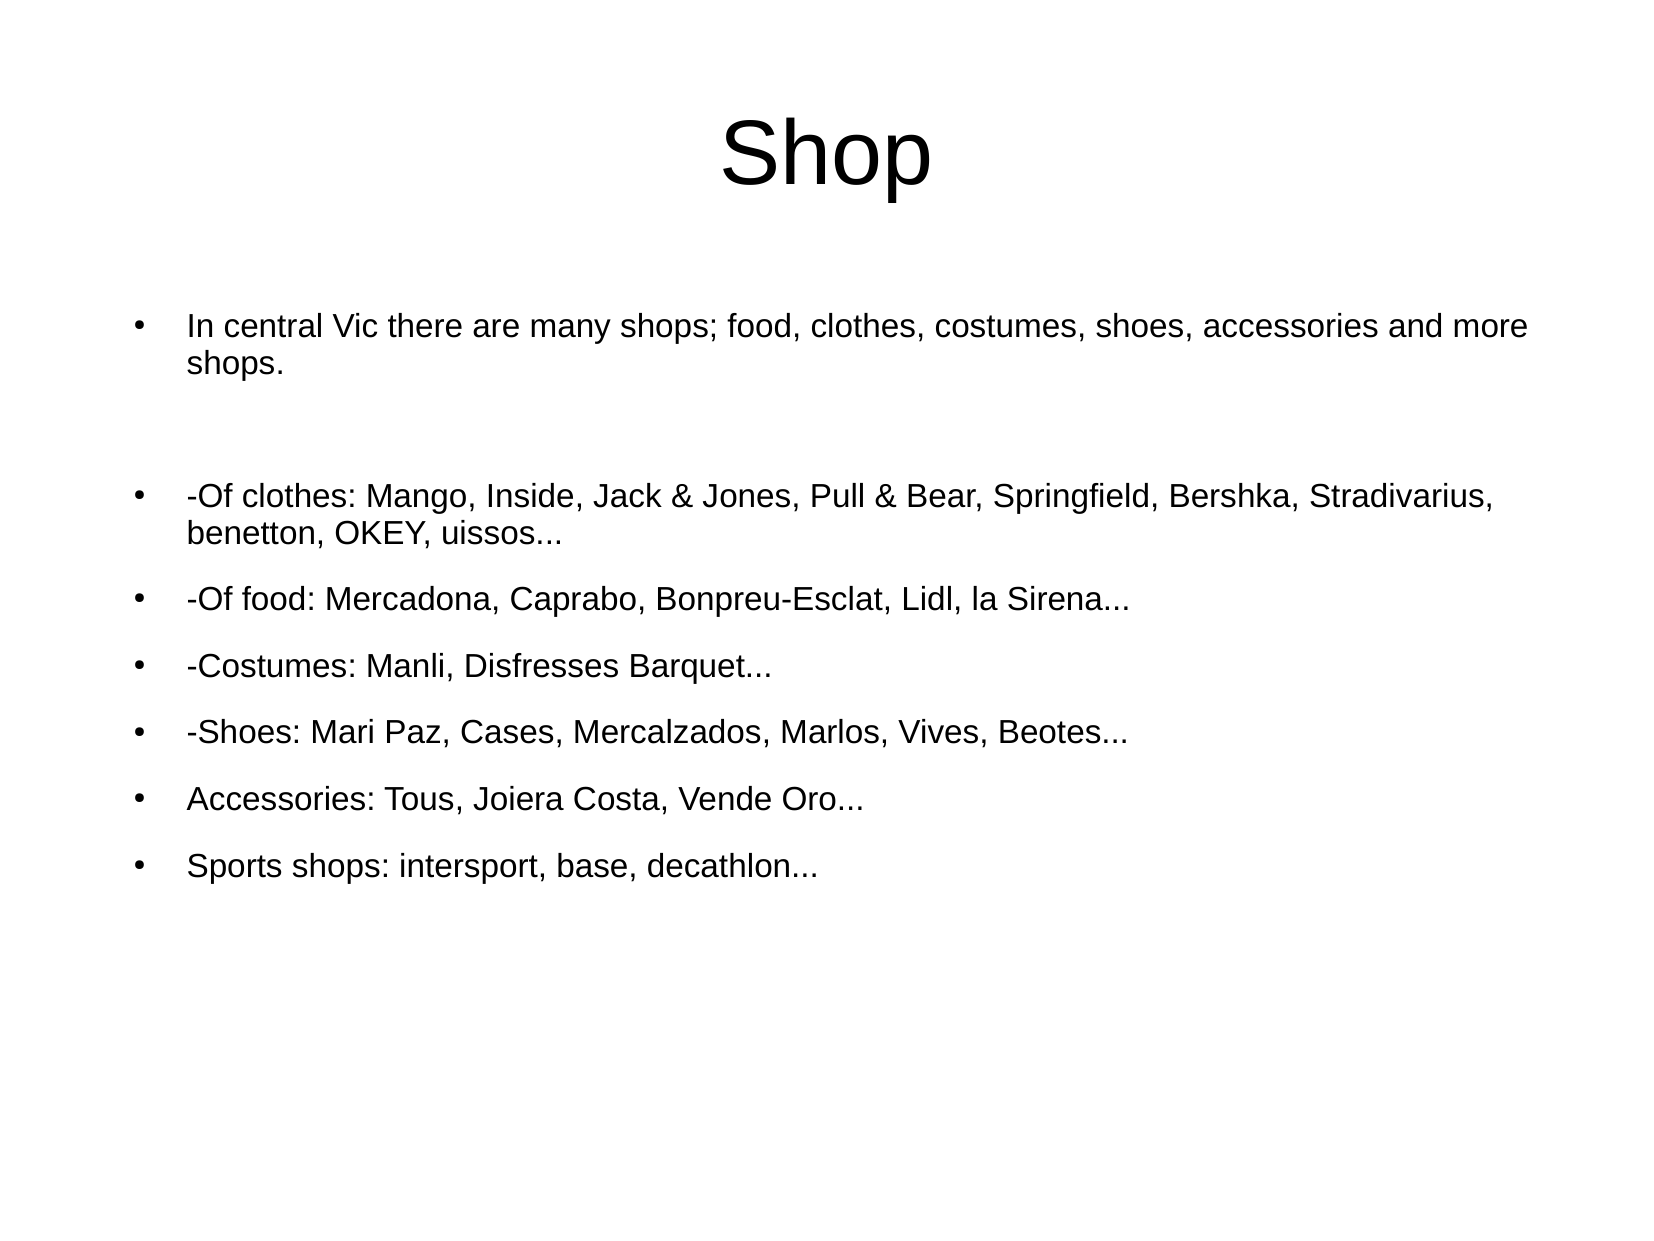

# Shop
In central Vic there are many shops; food, clothes, costumes, shoes, accessories and more shops.
-Of clothes: Mango, Inside, Jack & Jones, Pull & Bear, Springfield, Bershka, Stradivarius, benetton, OKEY, uissos...
-Of food: Mercadona, Caprabo, Bonpreu-Esclat, Lidl, la Sirena...
-Costumes: Manli, Disfresses Barquet...
-Shoes: Mari Paz, Cases, Mercalzados, Marlos, Vives, Beotes...
Accessories: Tous, Joiera Costa, Vende Oro...
Sports shops: intersport, base, decathlon...